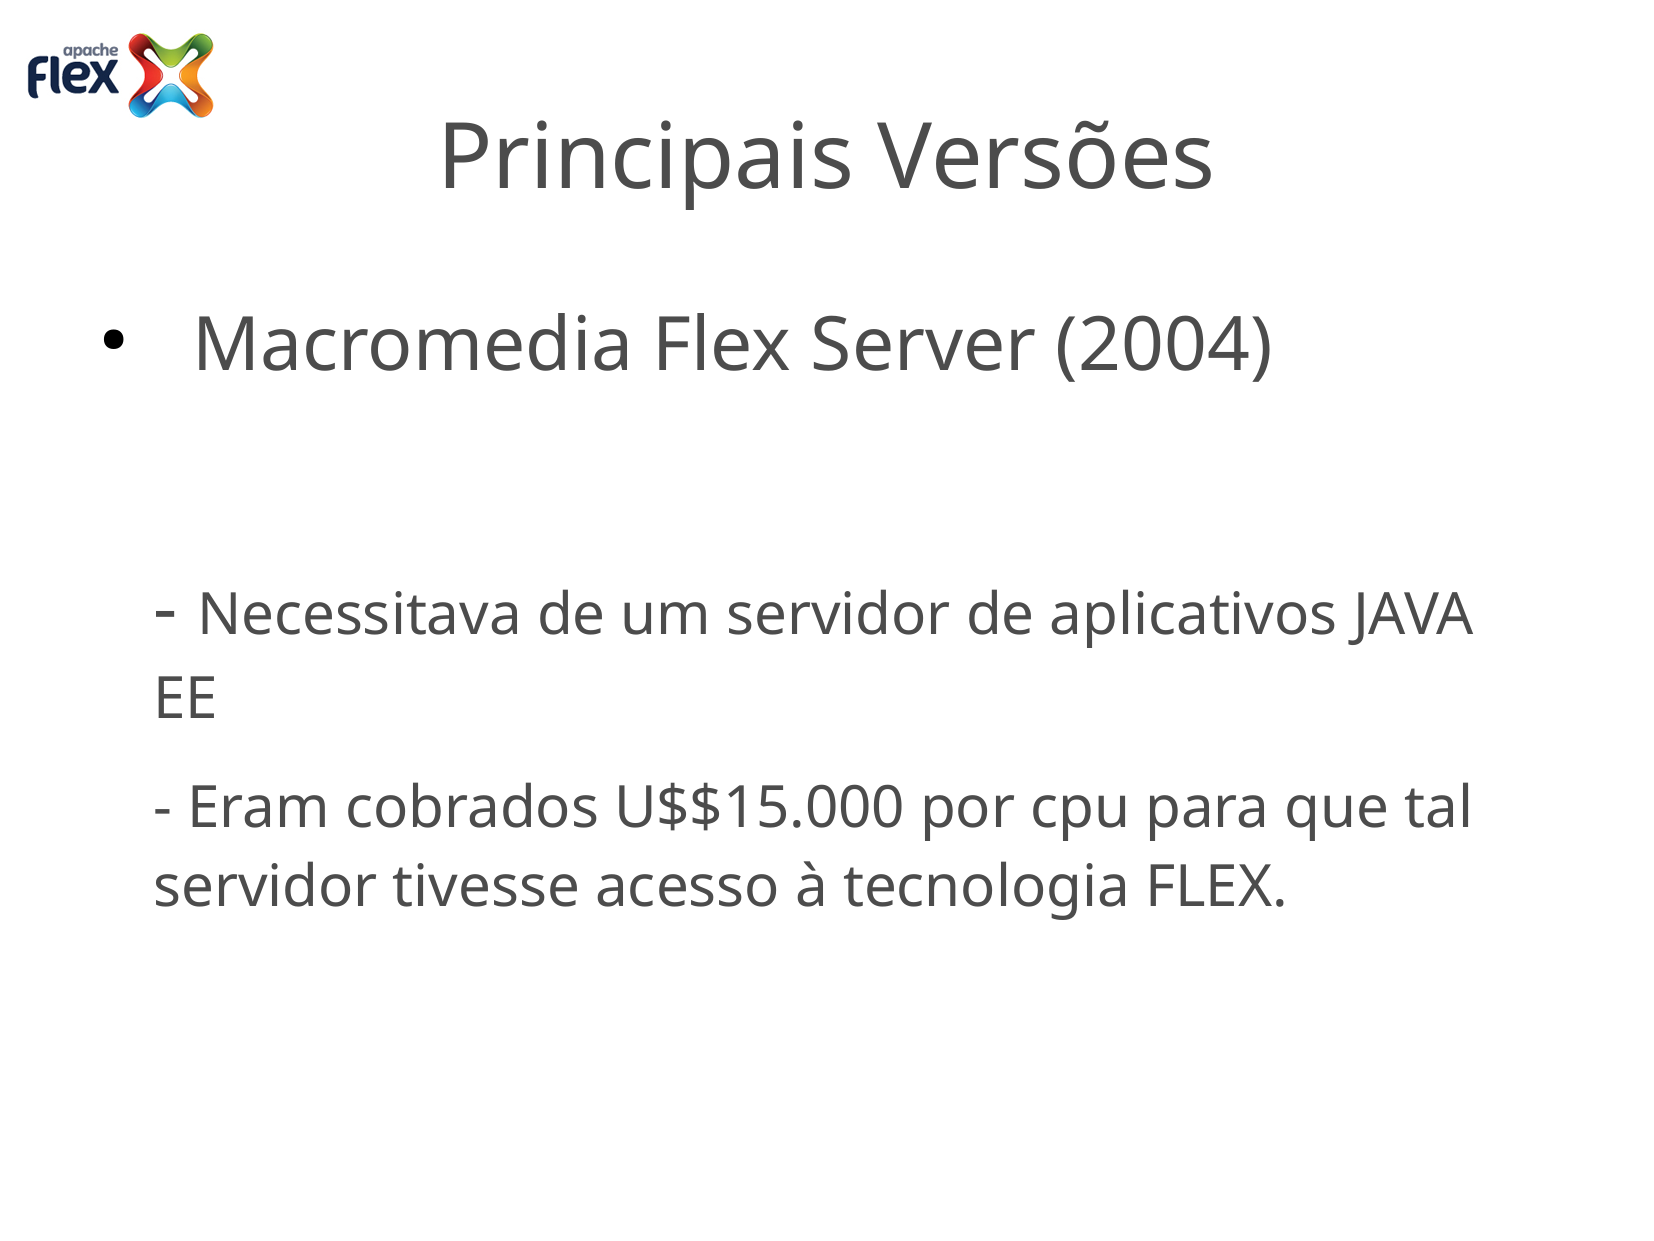

# Principais Versões
 Macromedia Flex Server (2004)
- Necessitava de um servidor de aplicativos JAVA EE
- Eram cobrados U$$15.000 por cpu para que tal servidor tivesse acesso à tecnologia FLEX.